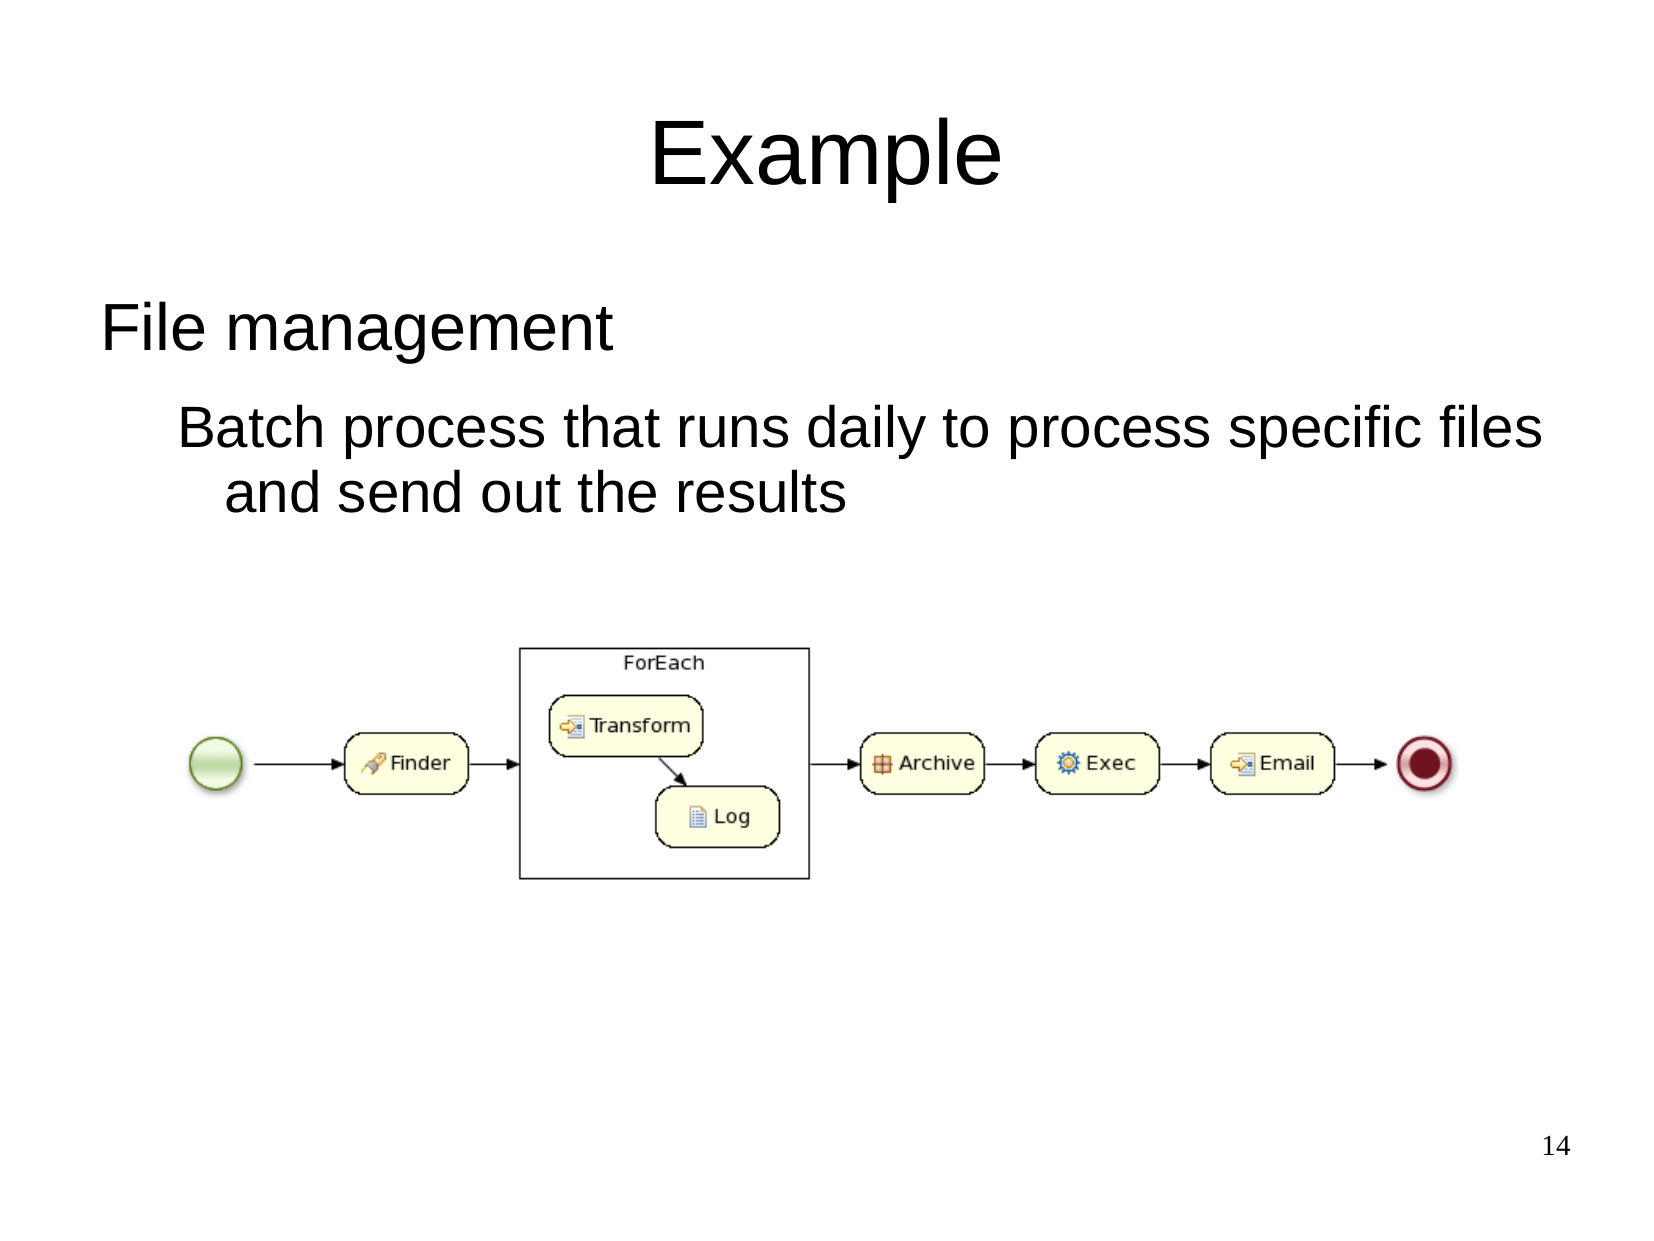

# Example
File management
Batch process that runs daily to process specific files and send out the results
14